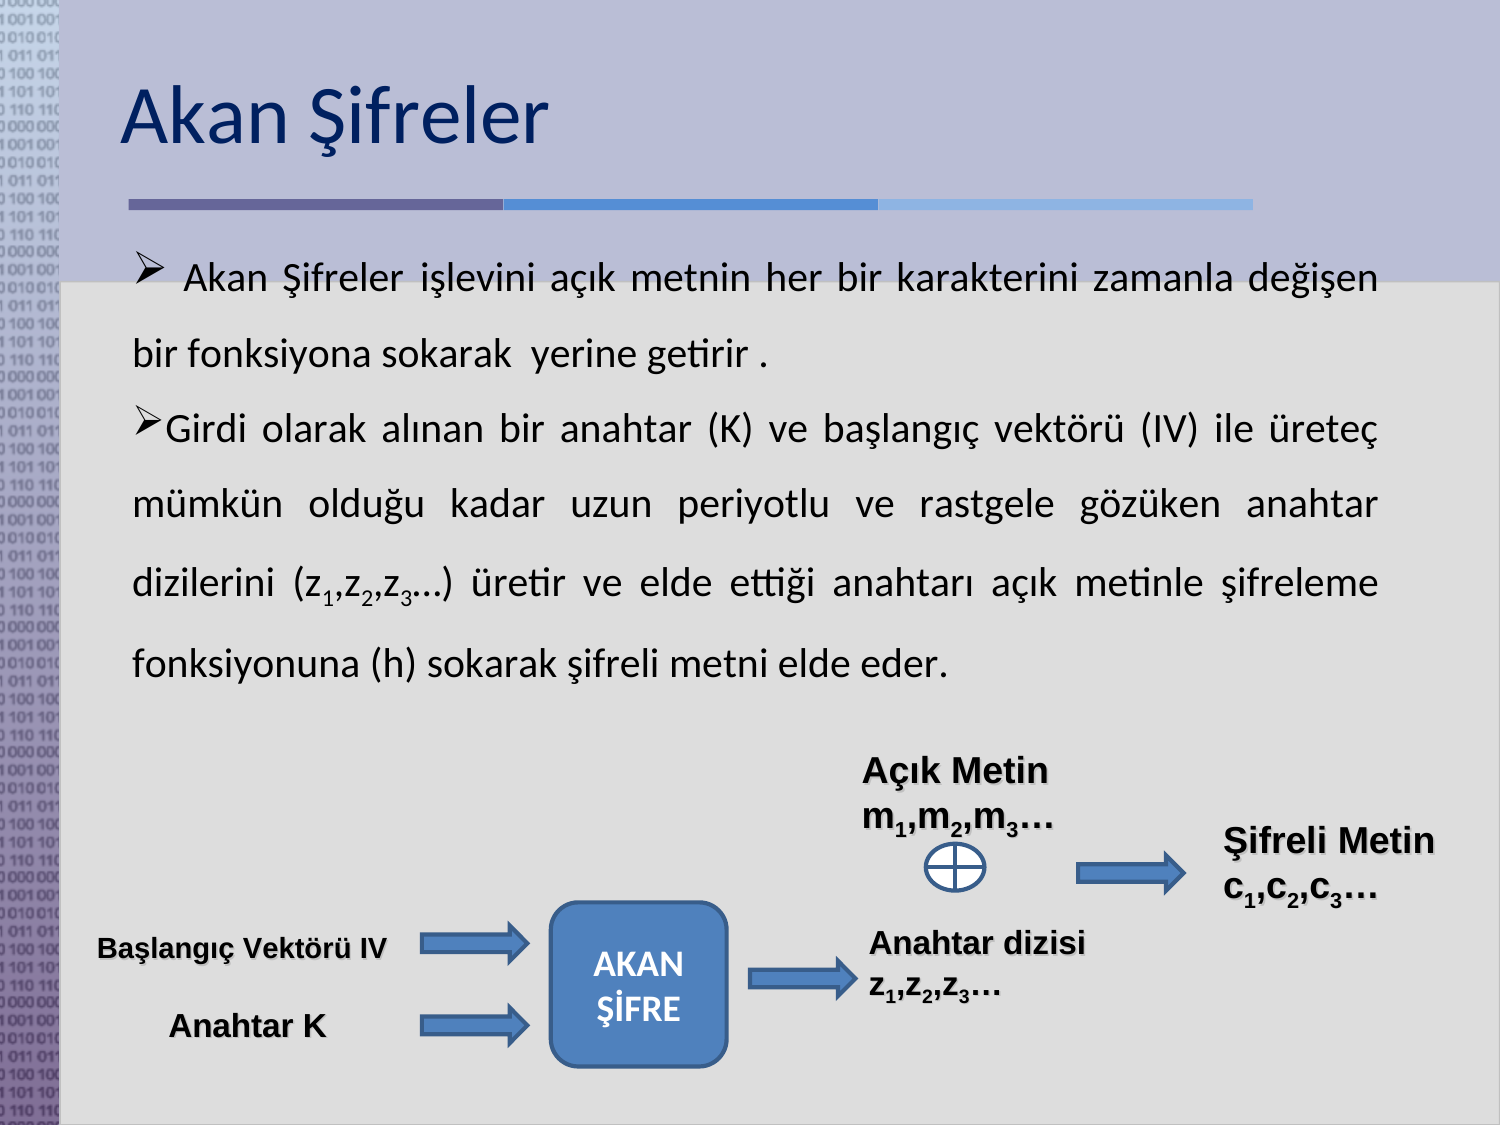

Akan Şifreler
 Akan Şifreler işlevini açık metnin her bir karakterini zamanla değişen bir fonksiyona sokarak yerine getirir .
Girdi olarak alınan bir anahtar (K) ve başlangıç vektörü (IV) ile üreteç mümkün olduğu kadar uzun periyotlu ve rastgele gözüken anahtar dizilerini (z1,z2,z3…) üretir ve elde ettiği anahtarı açık metinle şifreleme fonksiyonuna (h) sokarak şifreli metni elde eder.
Açık Metin
m1,m2,m3…
Şifreli Metin
c1,c2,c3…
AKAN ŞİFRE
Anahtar dizisi
z1,z2,z3…
Başlangıç Vektörü IV
Anahtar K